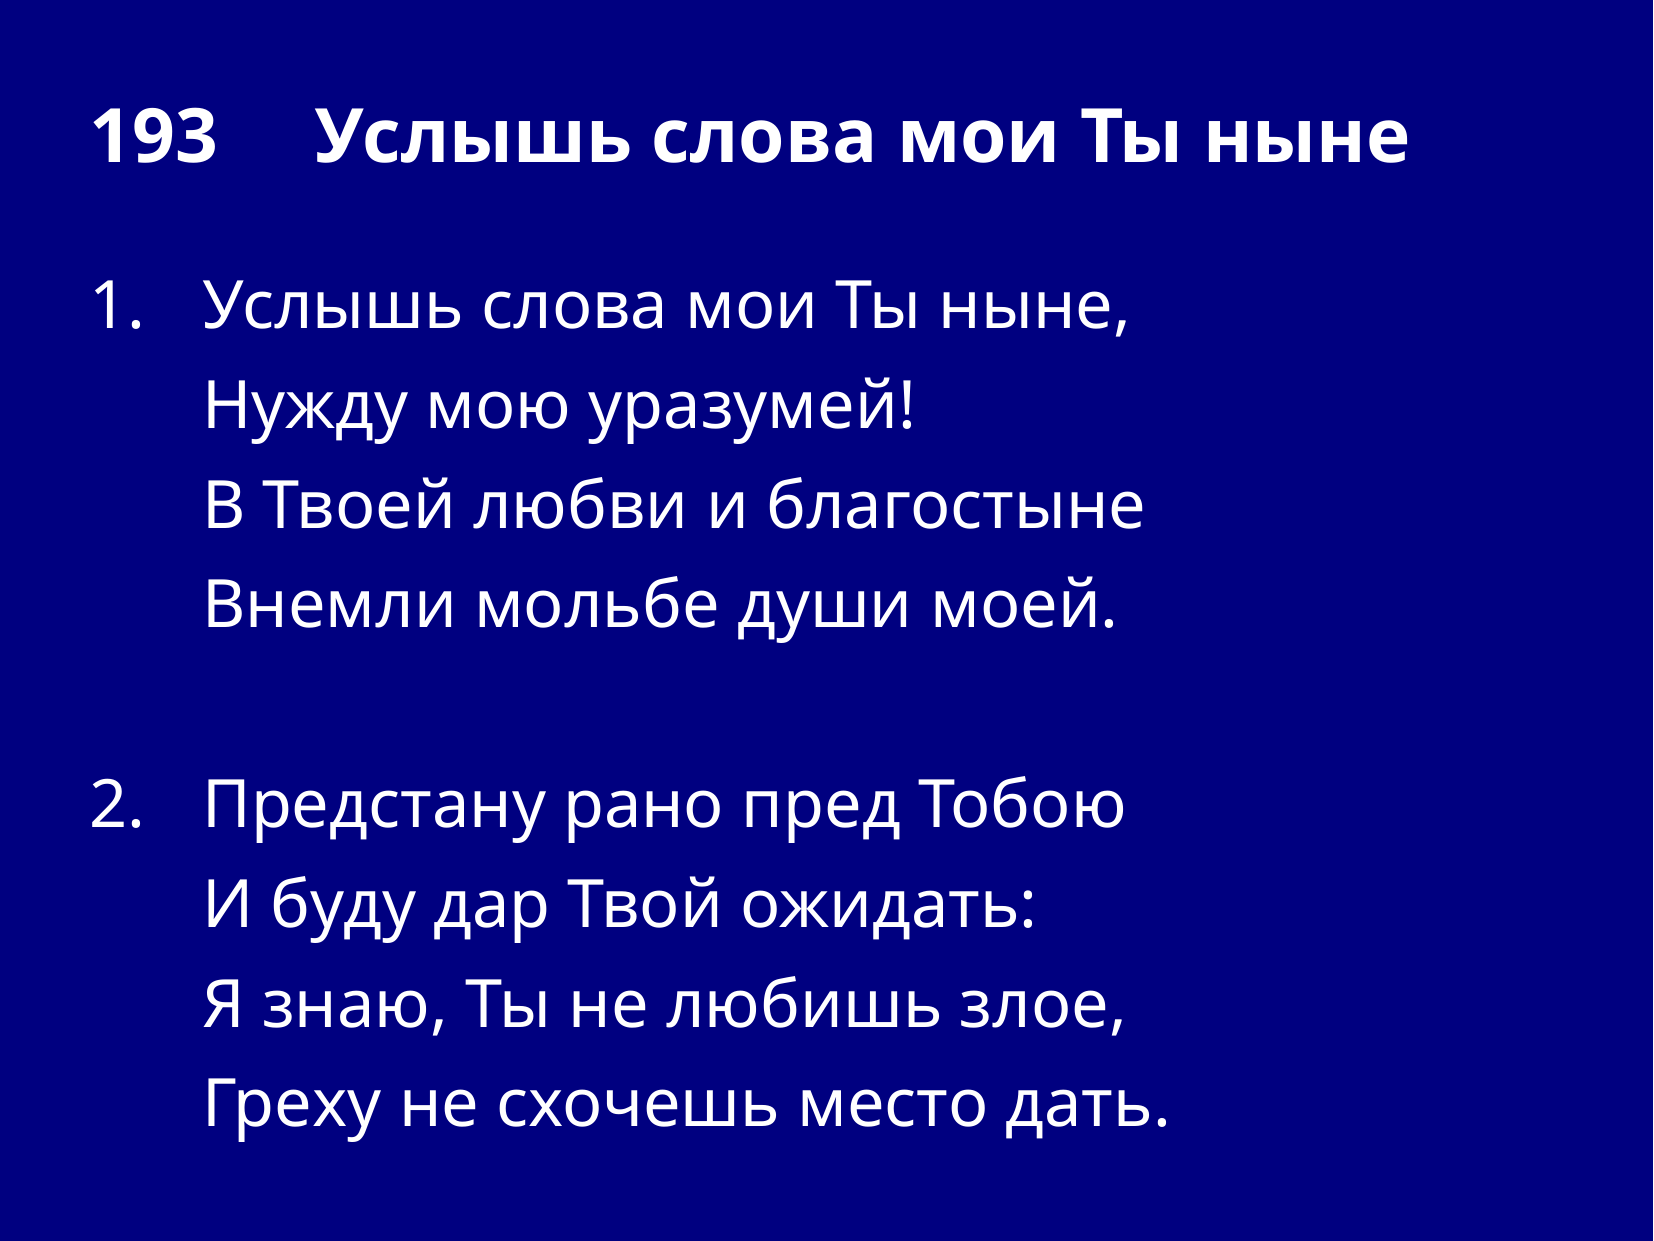

193	Услышь слова мои Ты ныне
1.	Услышь слова мои Ты ныне,
	Нужду мою уразумей!
	В Твоей любви и благостыне
	Внемли мольбе души моей.
2.	Предстану рано пред Тобою
	И буду дар Твой ожидать:
	Я знаю, Ты не любишь злое,
	Греху не схочешь место дать.